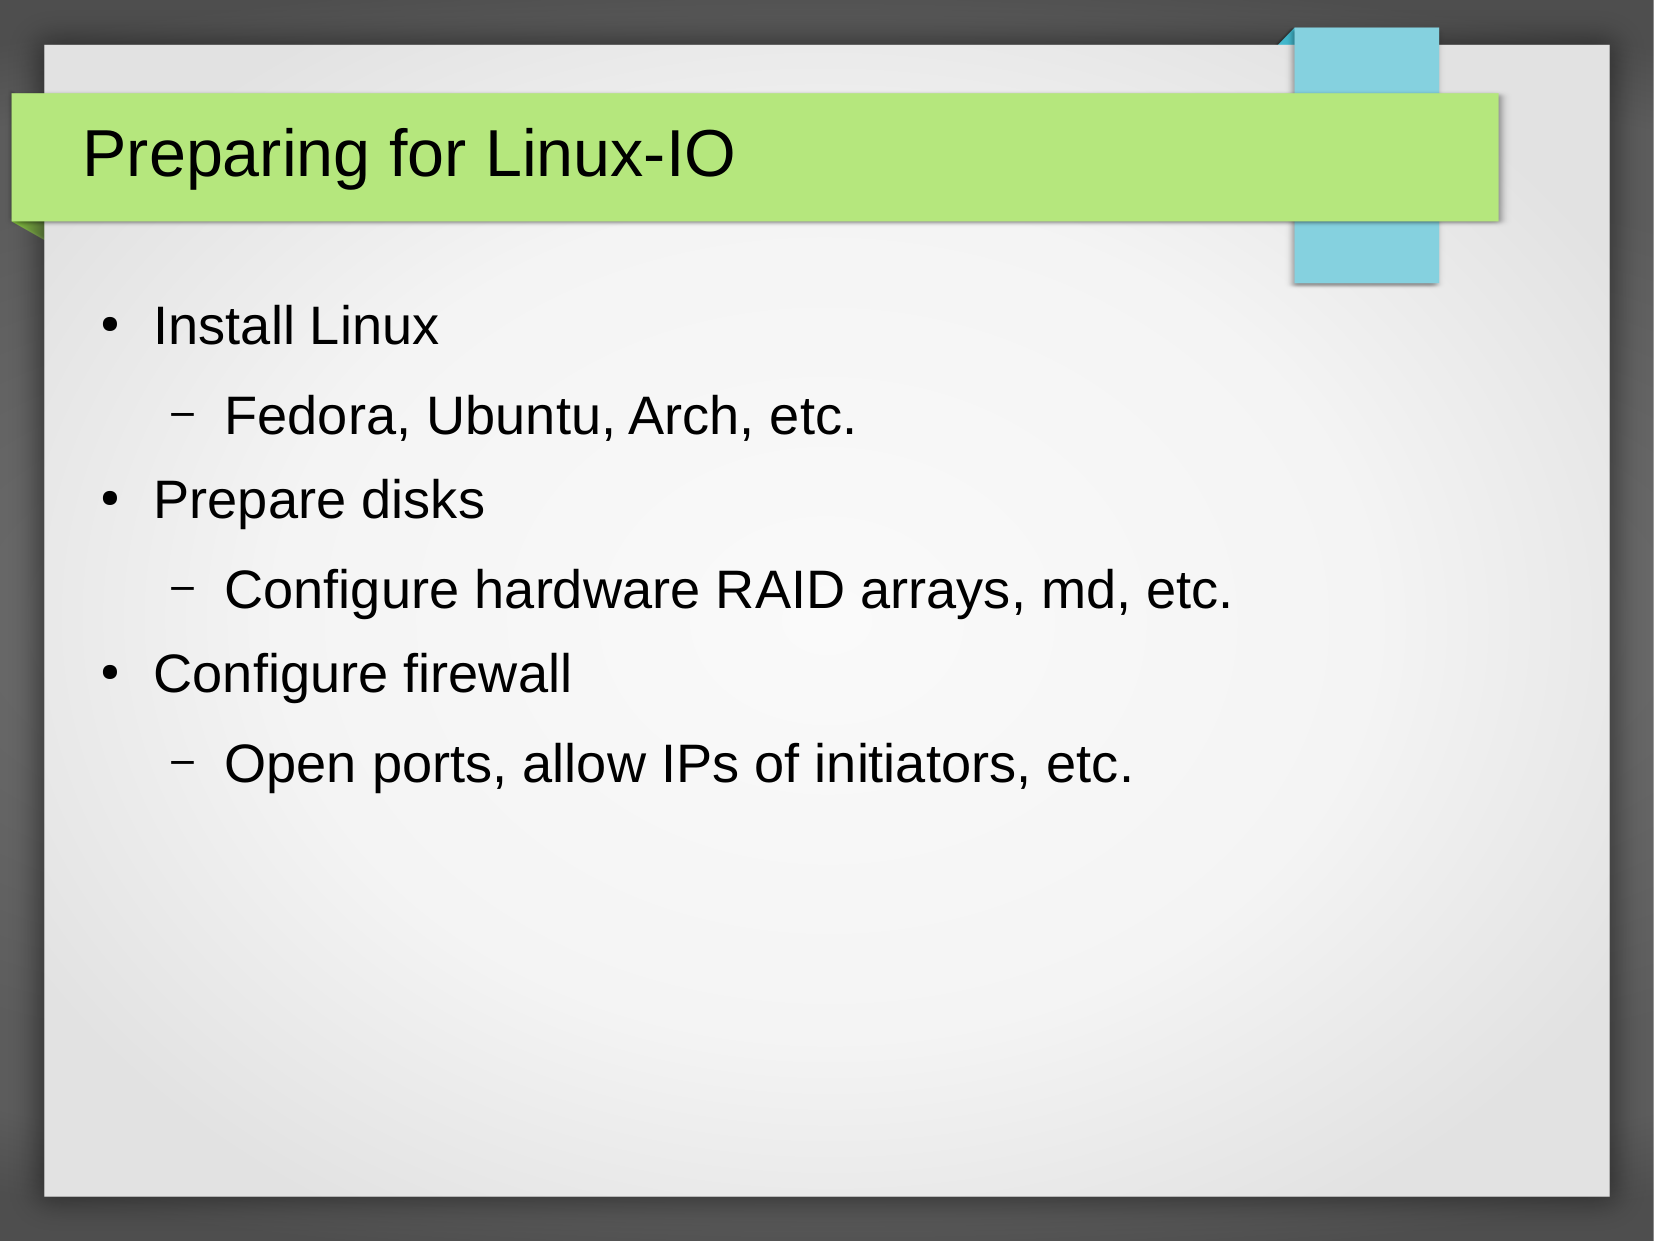

# Preparing for Linux-IO
Install Linux
Fedora, Ubuntu, Arch, etc.
Prepare disks
Configure hardware RAID arrays, md, etc.
Configure firewall
Open ports, allow IPs of initiators, etc.